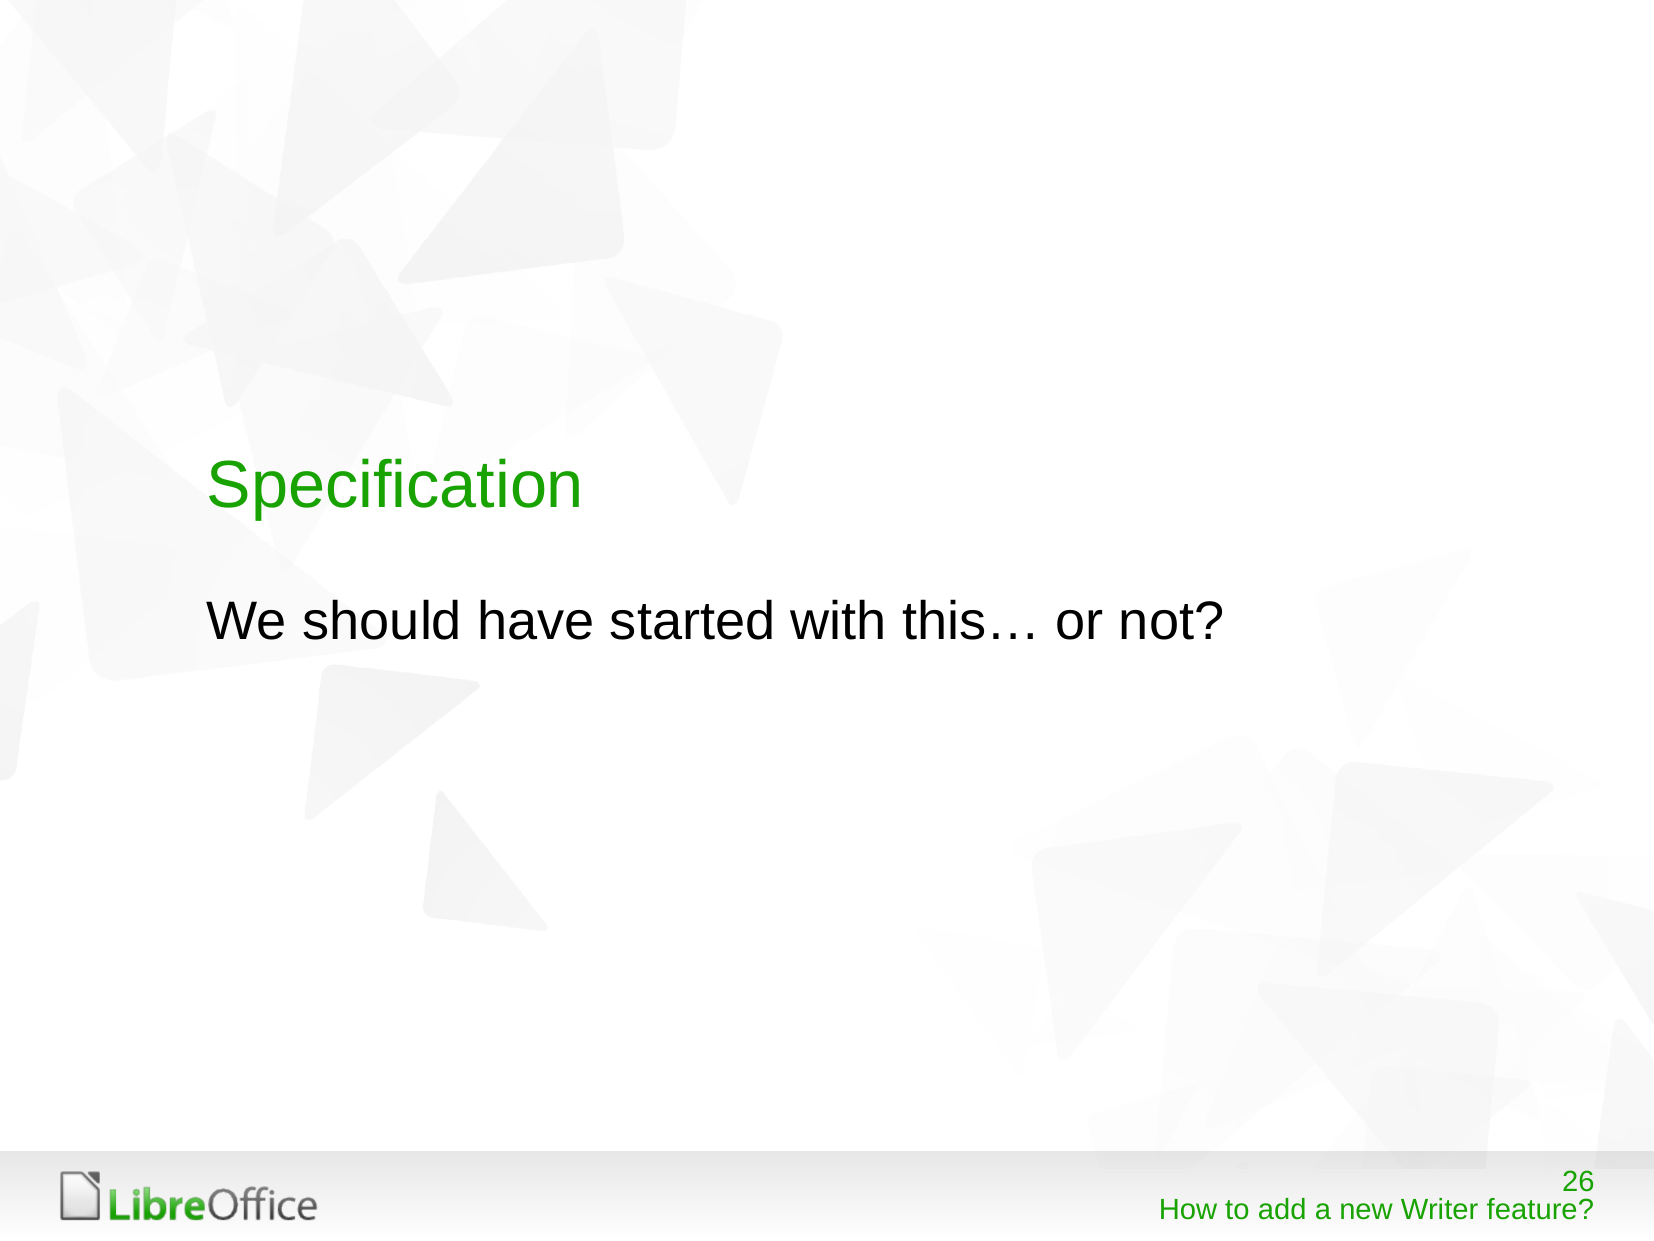

# Specification
We should have started with this… or not?
26
How to add a new Writer feature?